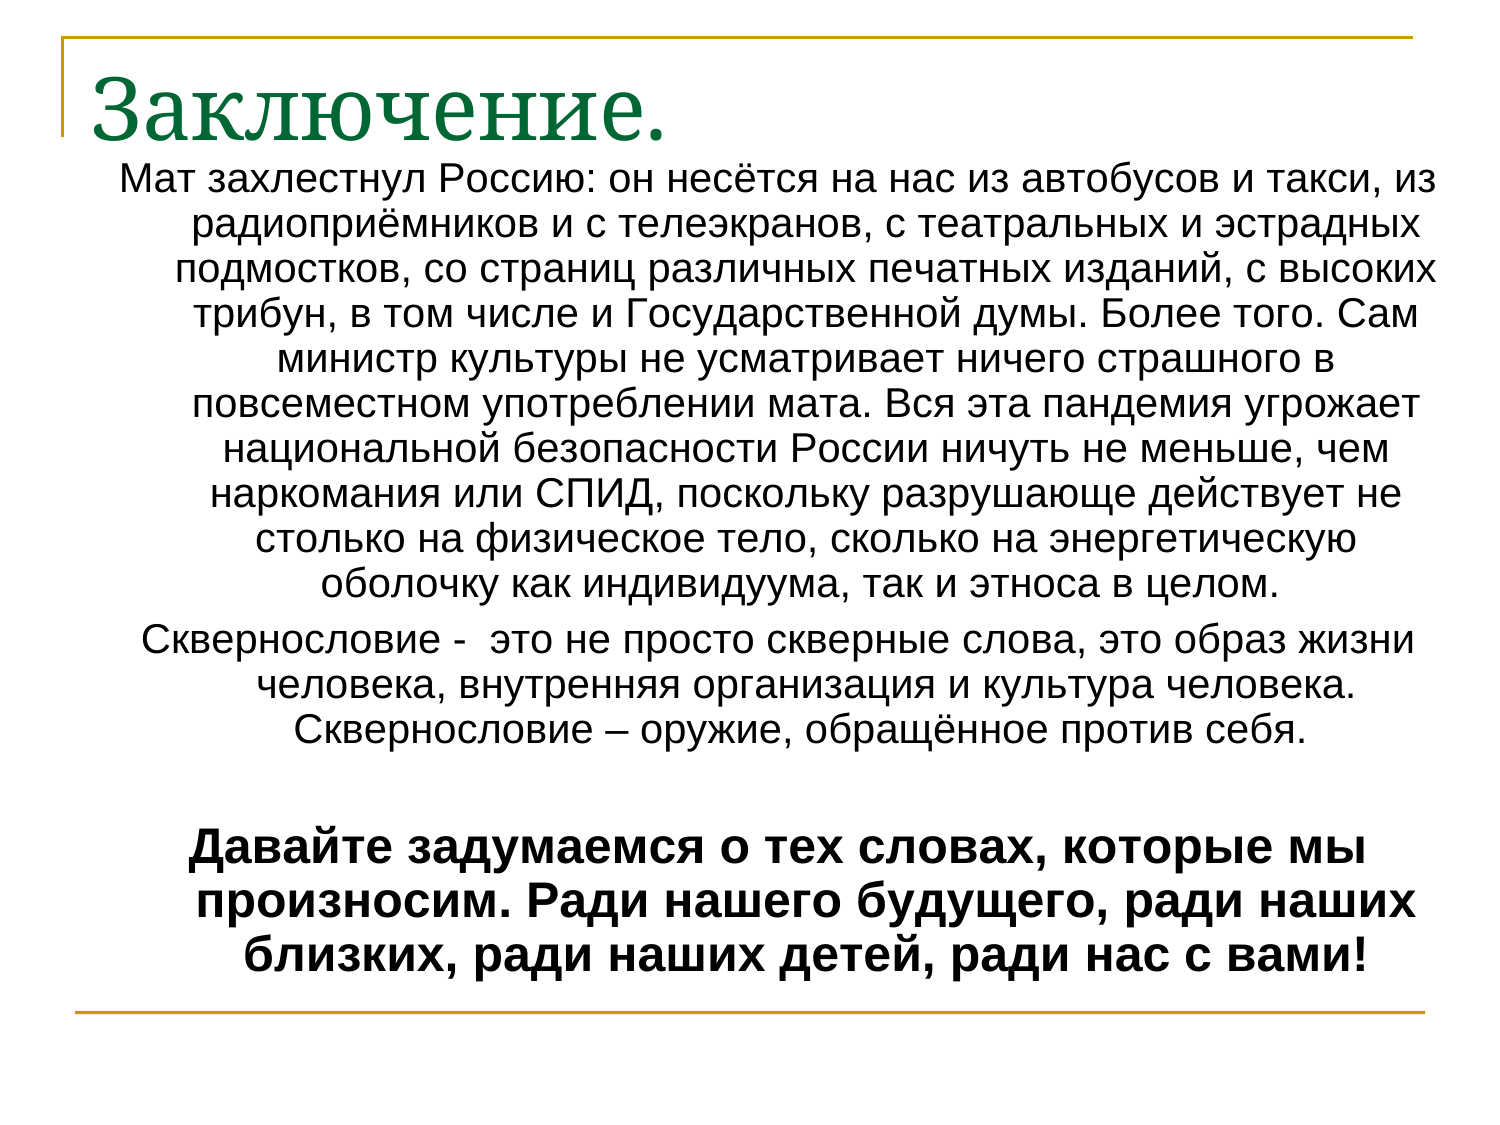

# Заключение.
Мат захлестнул Россию: он несётся на нас из автобусов и такси, из радиоприёмников и с телеэкранов, с театральных и эстрадных подмостков, со страниц различных печатных изданий, с высоких трибун, в том числе и Государственной думы. Более того. Сам министр культуры не усматривает ничего страшного в повсеместном употреблении мата. Вся эта пандемия угрожает национальной безопасности России ничуть не меньше, чем наркомания или СПИД, поскольку разрушающе действует не столько на физическое тело, сколько на энергетическую оболочку как индивидуума, так и этноса в целом.
Сквернословие - это не просто скверные слова, это образ жизни человека, внутренняя организация и культура человека. Сквернословие – оружие, обращённое против себя.
Давайте задумаемся о тех словах, которые мы произносим. Ради нашего будущего, ради наших близких, ради наших детей, ради нас с вами!